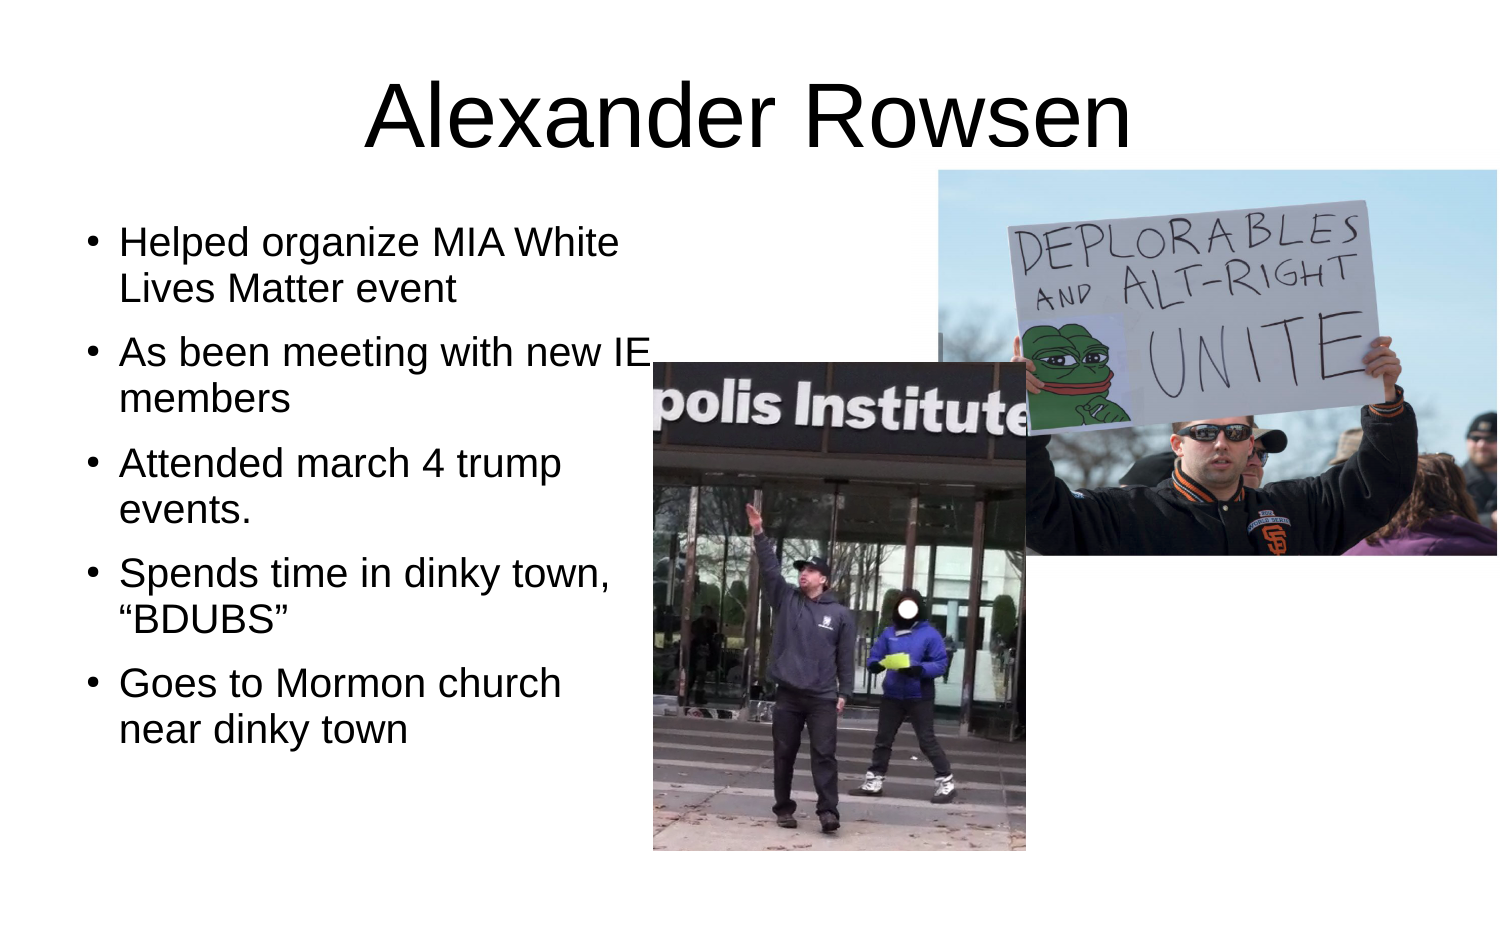

# Alexander Rowsen
Helped organize MIA White Lives Matter event
As been meeting with new IE members
Attended march 4 trump events.
Spends time in dinky town, “BDUBS”
Goes to Mormon church near dinky town